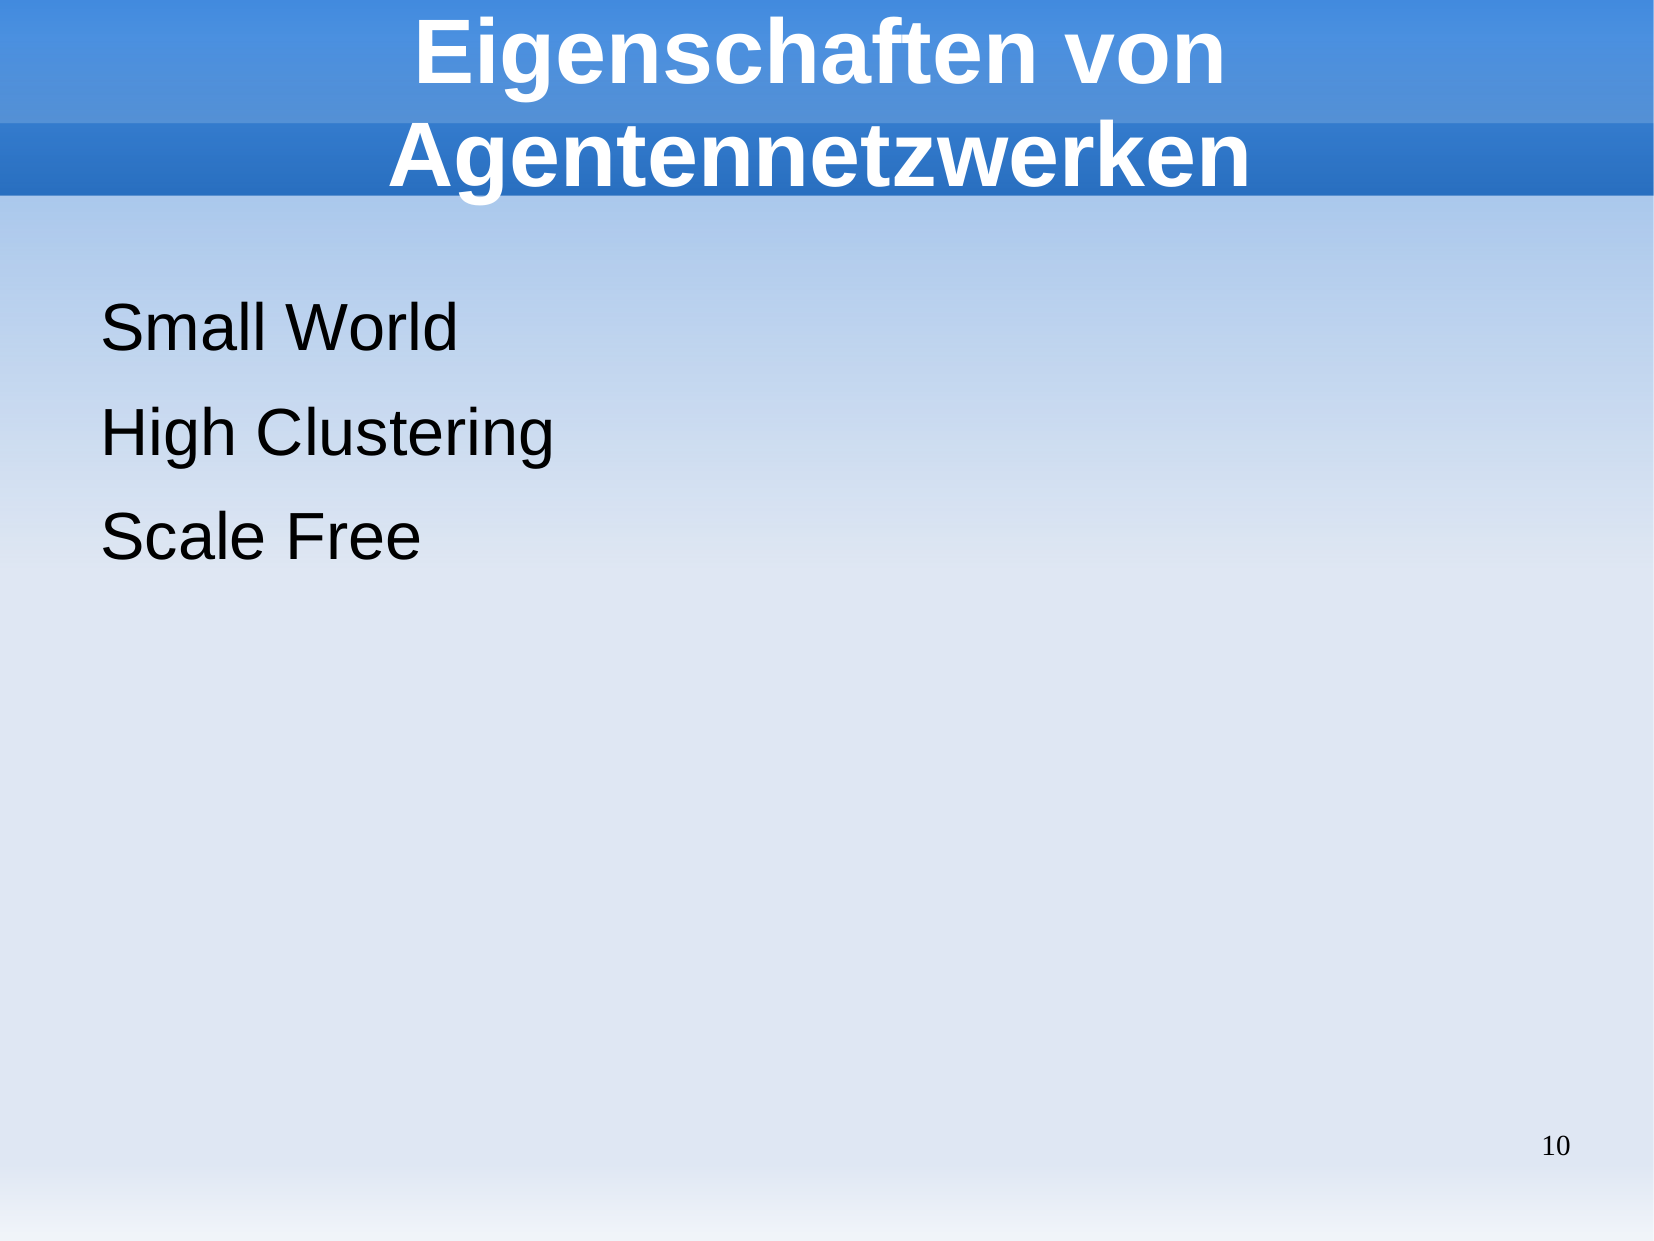

# Eigenschaften von Agentennetzwerken
Small World
High Clustering
Scale Free
10